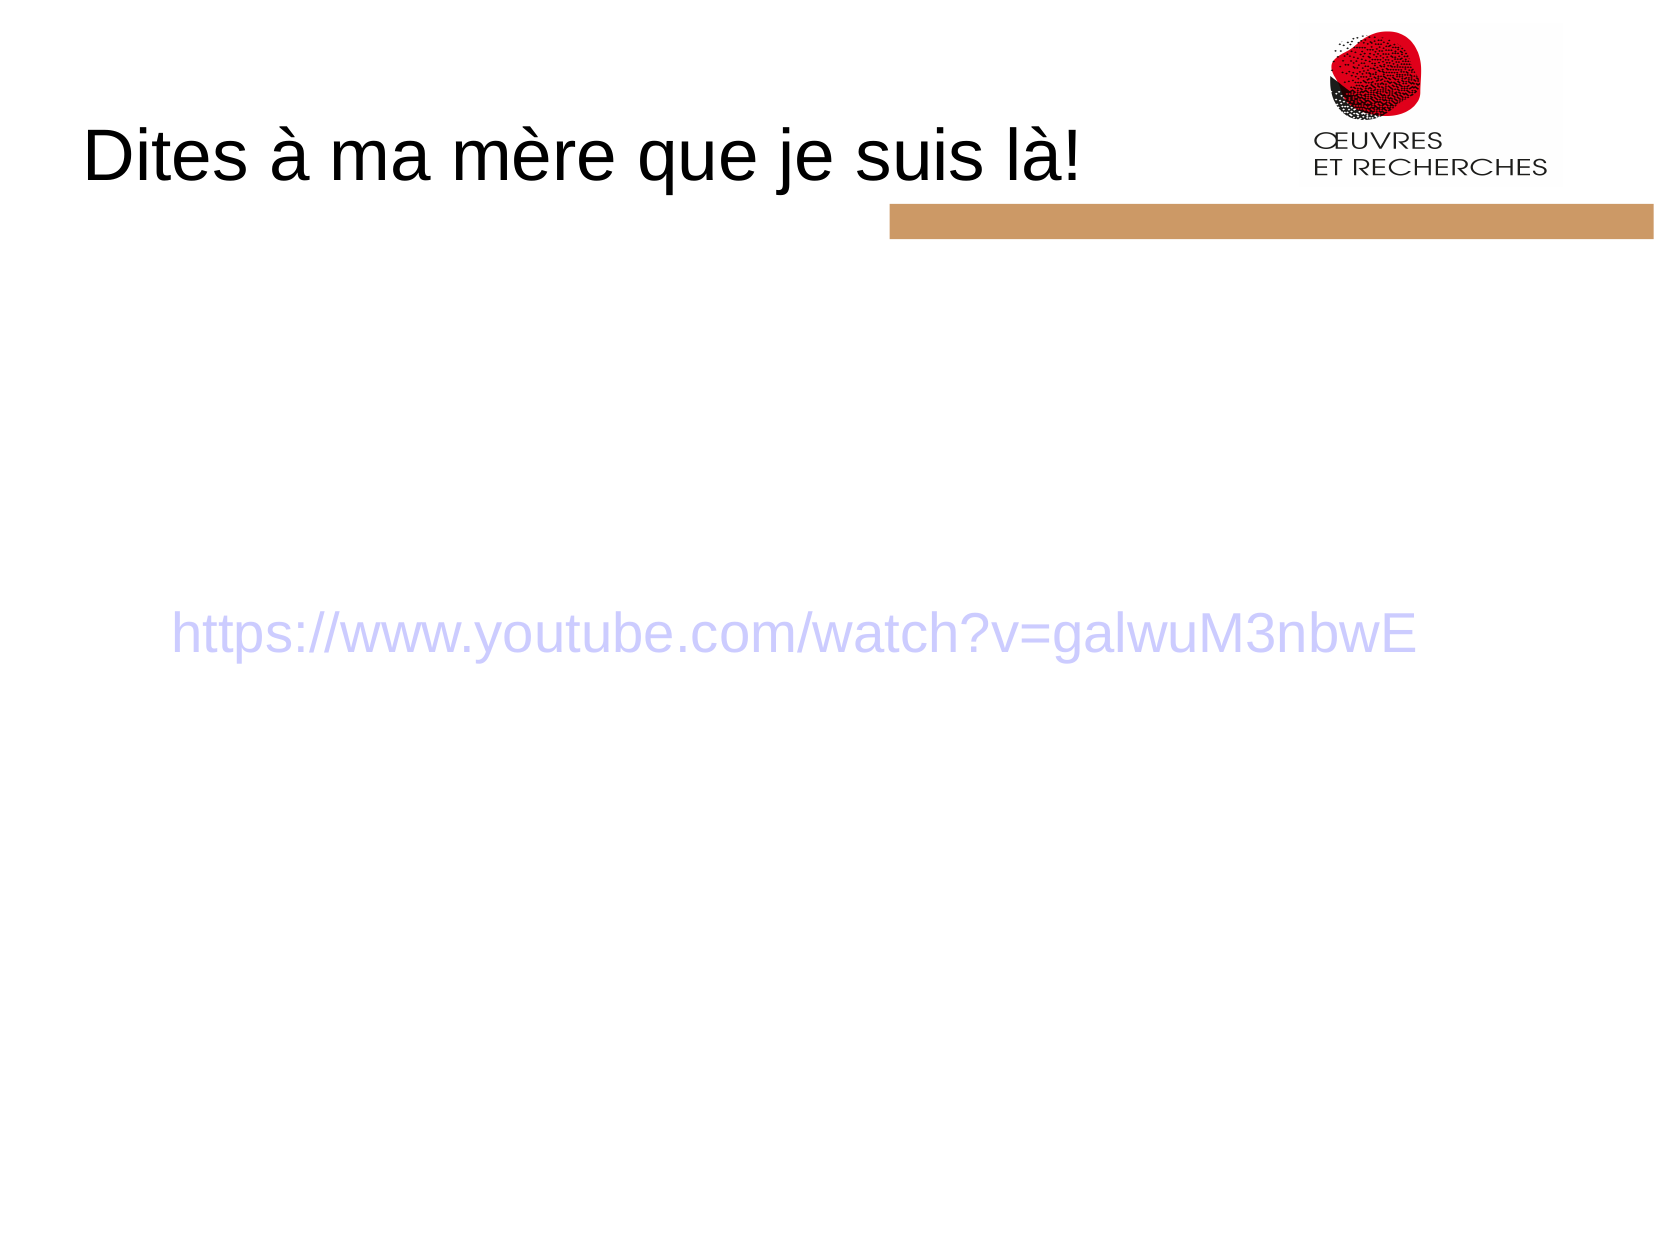

# Dites à ma mère que je suis là!
https://www.youtube.com/watch?v=galwuM3nbwE